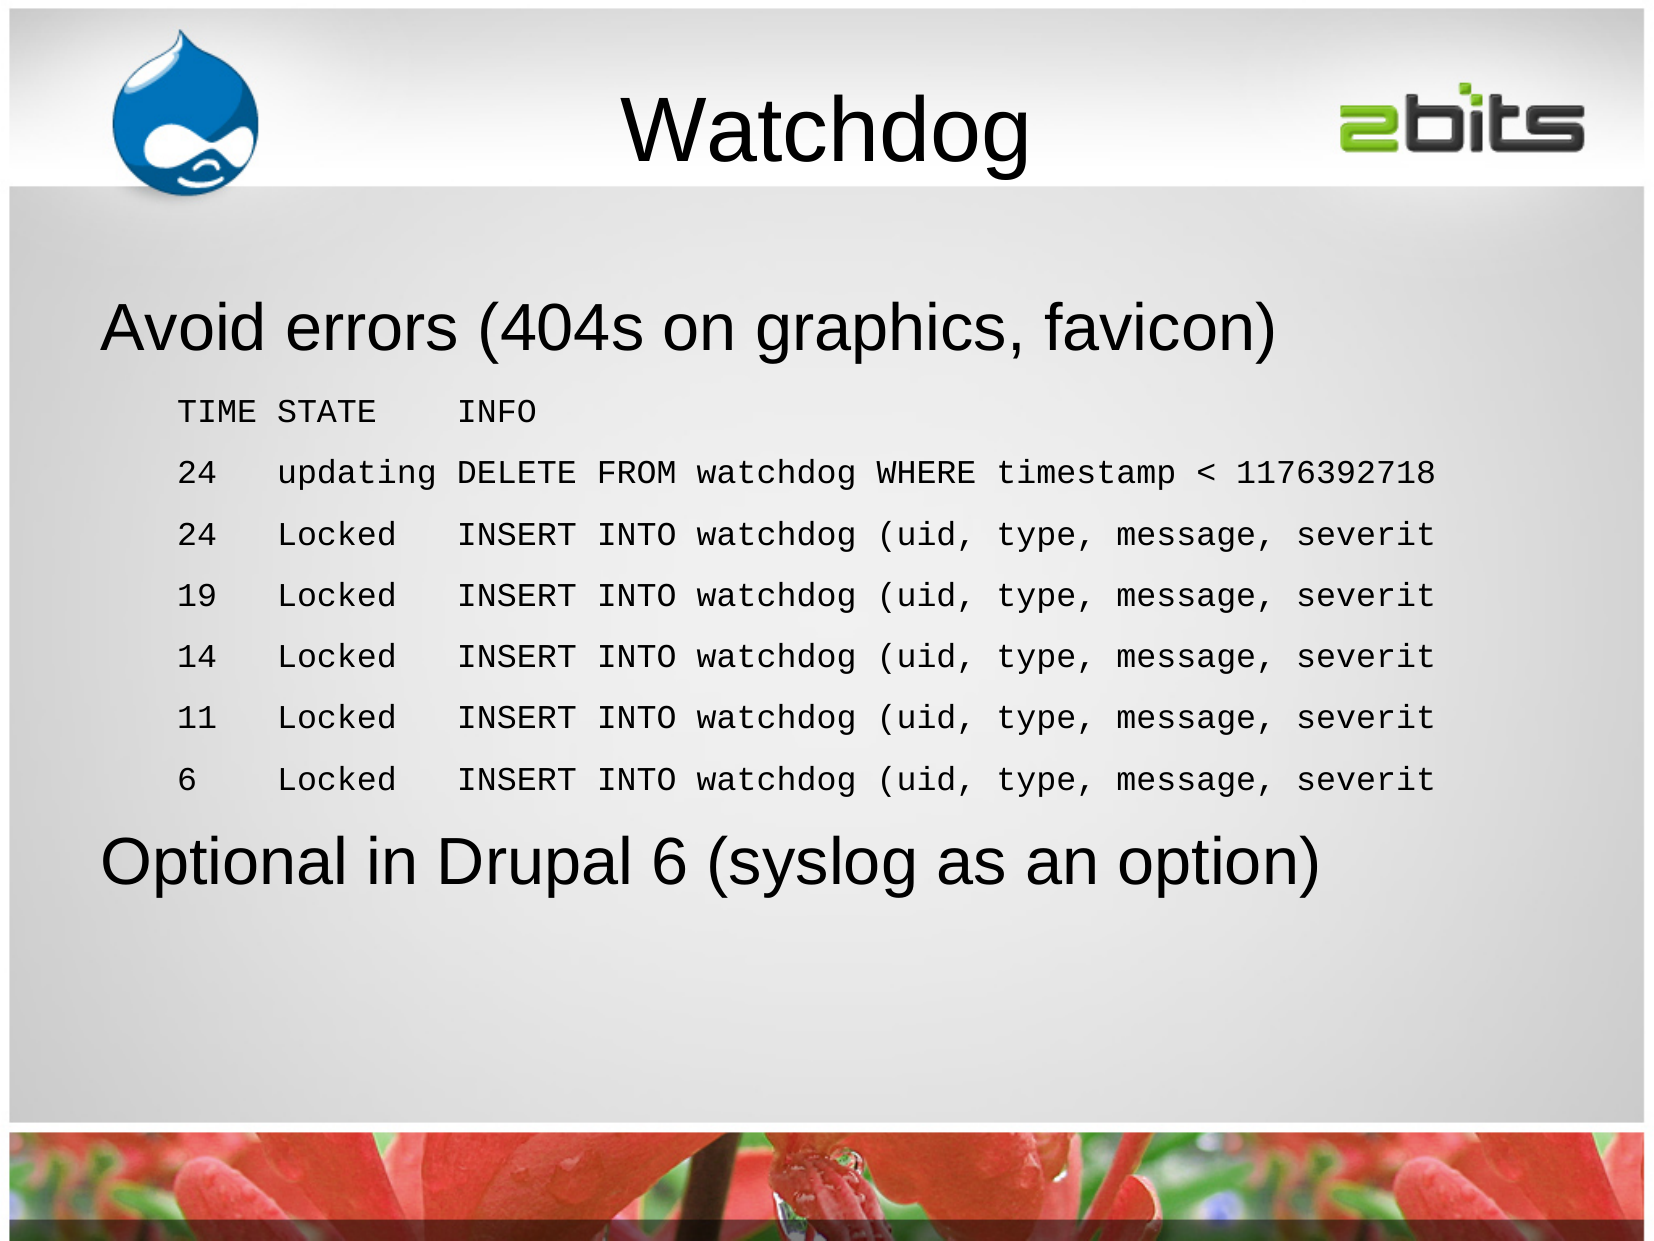

# Watchdog
Avoid errors (404s on graphics, favicon)
TIME STATE INFO
24 updating DELETE FROM watchdog WHERE timestamp < 1176392718
24 Locked INSERT INTO watchdog (uid, type, message, severit
19 Locked INSERT INTO watchdog (uid, type, message, severit
14 Locked INSERT INTO watchdog (uid, type, message, severit
11 Locked INSERT INTO watchdog (uid, type, message, severit
6 Locked INSERT INTO watchdog (uid, type, message, severit
Optional in Drupal 6 (syslog as an option)